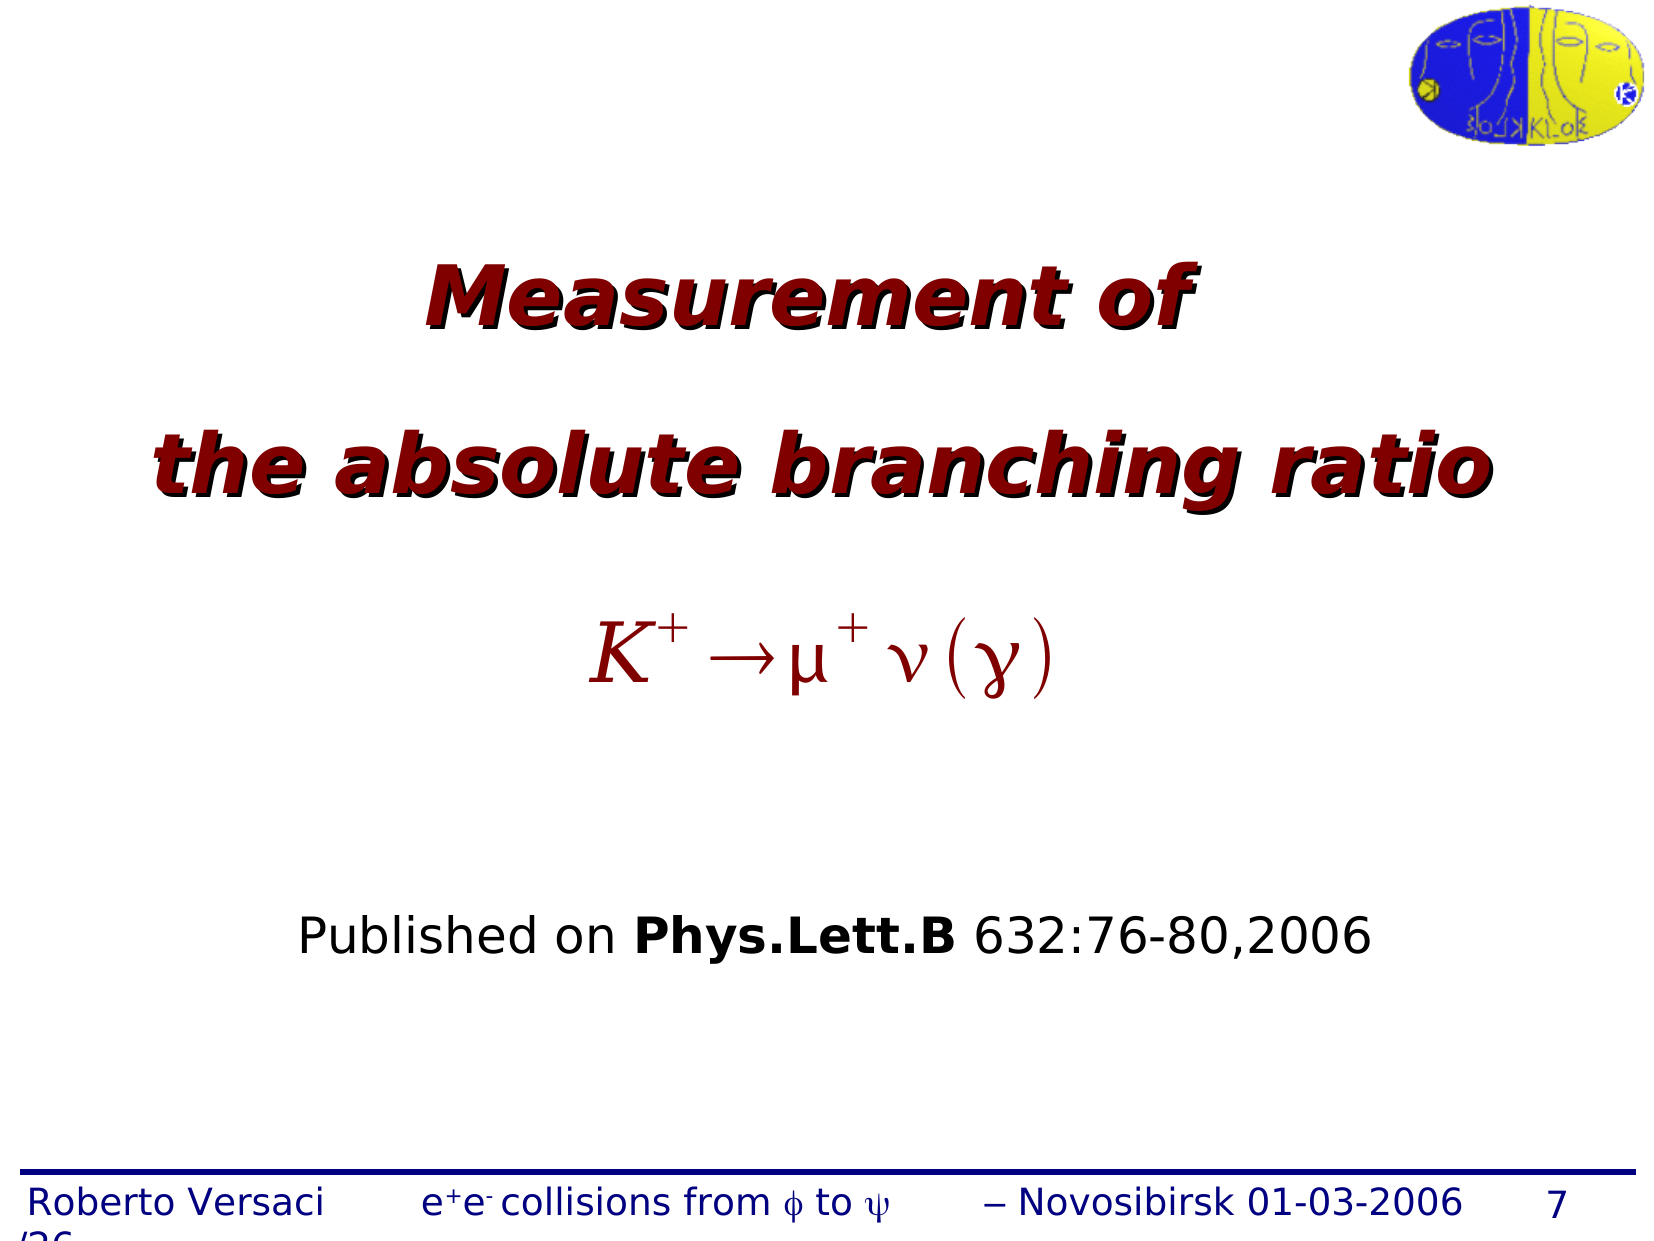

Measurement of
the absolute branching ratio
Published on Phys.Lett.B 632:76-80,2006
7